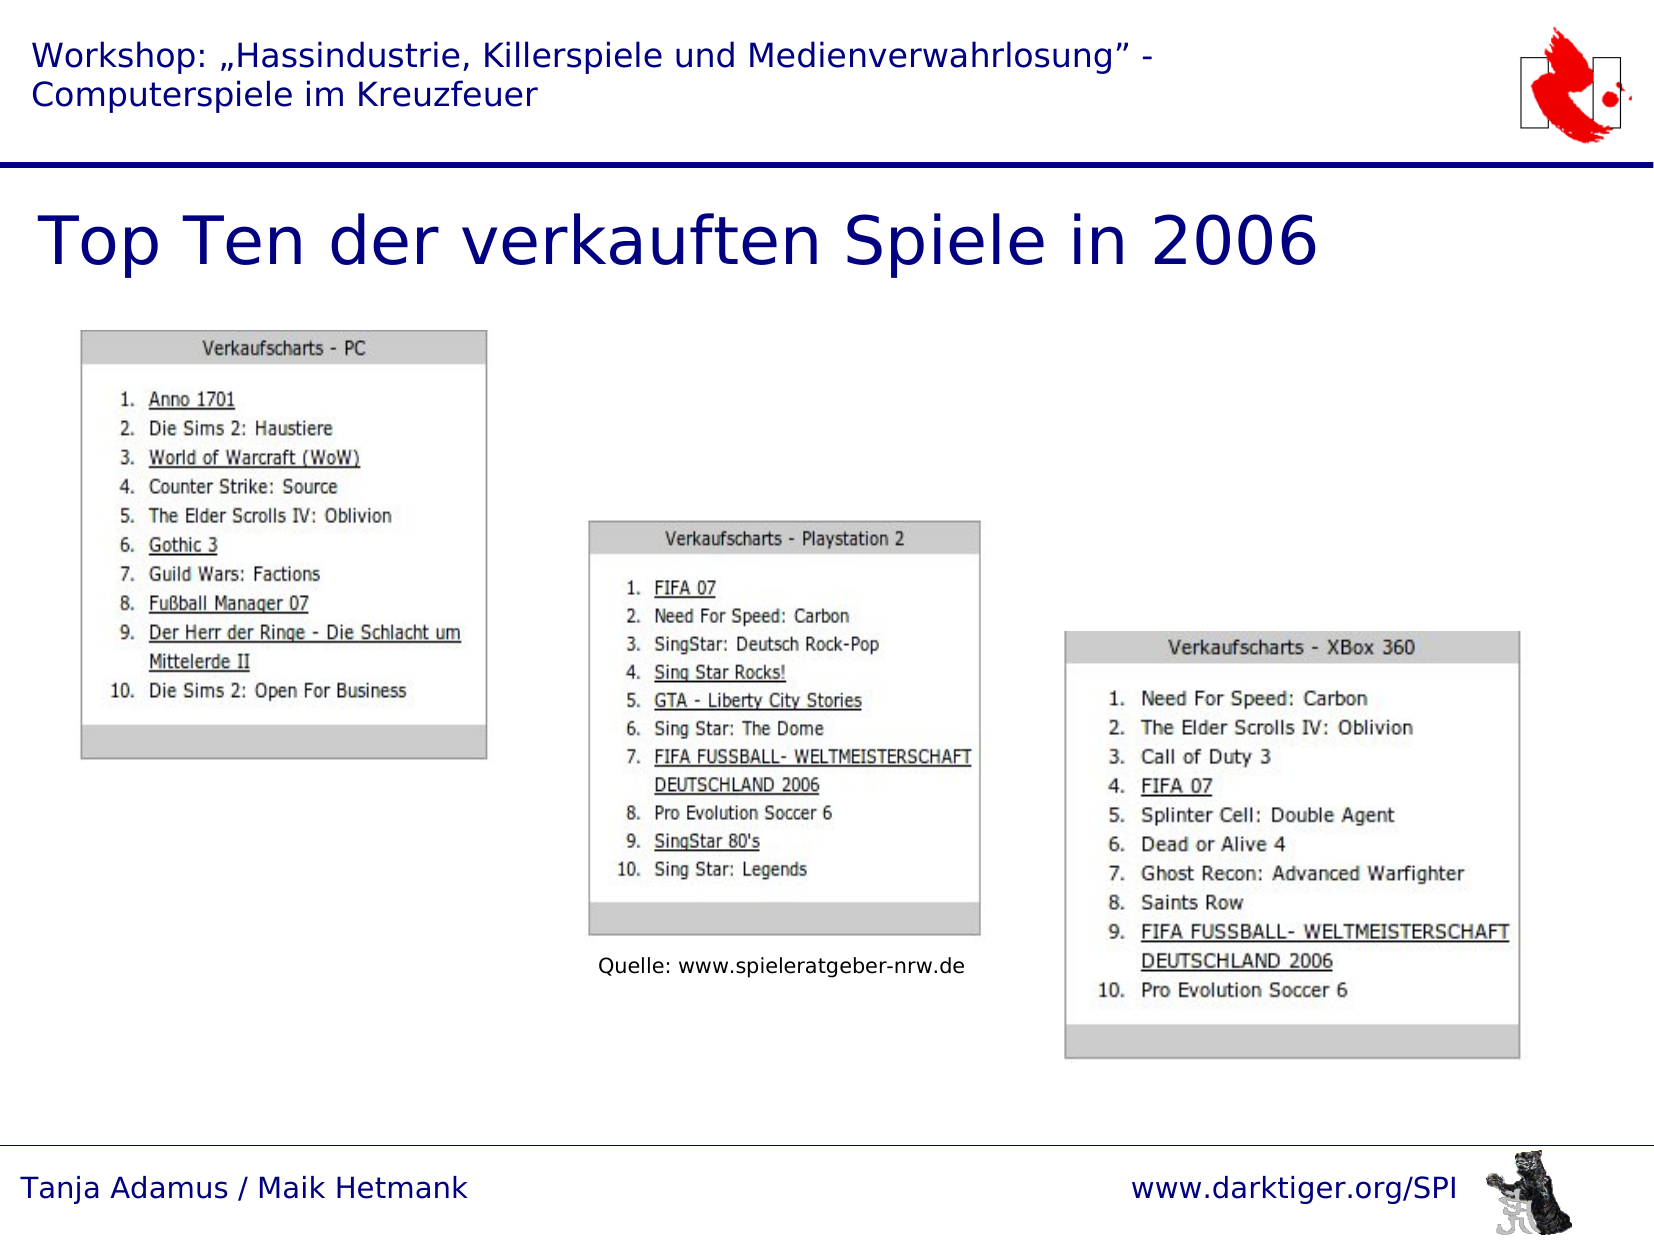

Workshop: „Hassindustrie, Killerspiele und Medienverwahrlosung” - Computerspiele im Kreuzfeuer
Top Ten der verkauften Spiele in 2006
Quelle: www.spieleratgeber-nrw.de